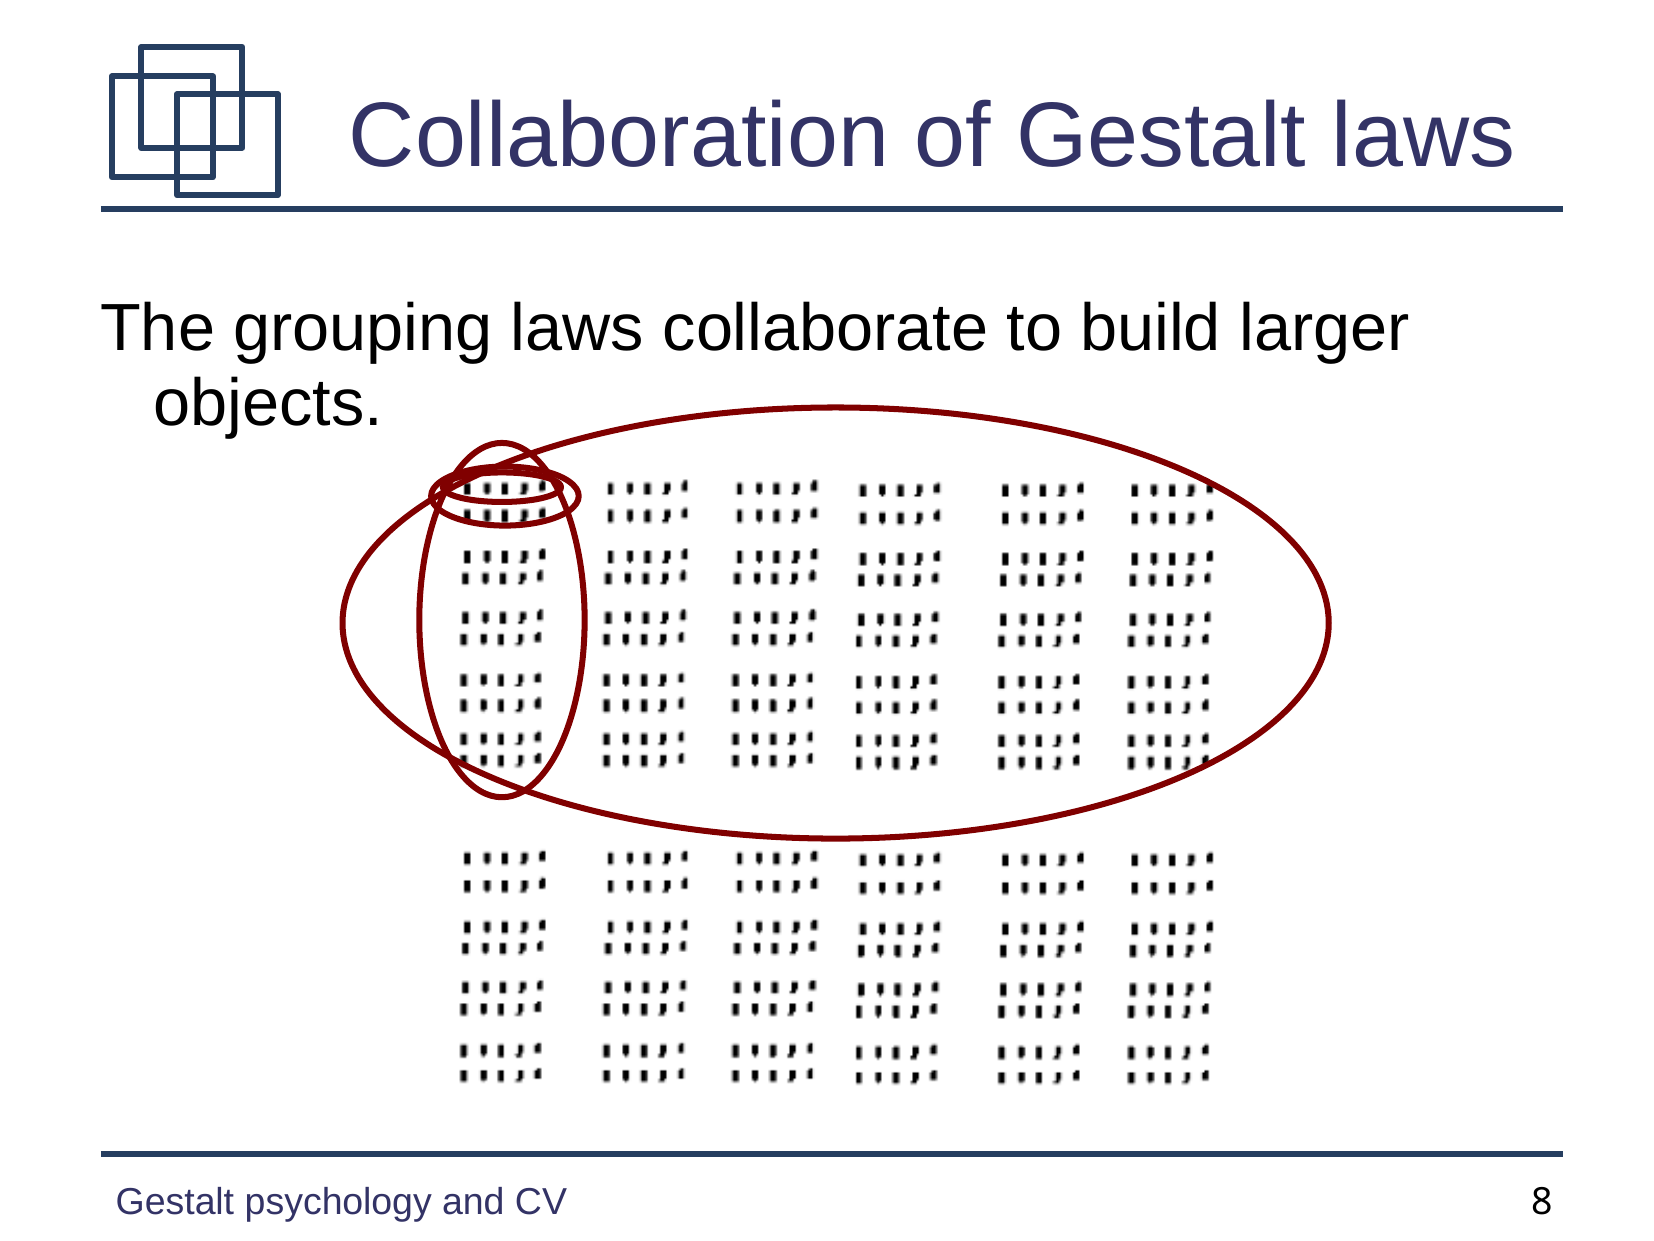

# Collaboration of Gestalt laws
The grouping laws collaborate to build larger objects.